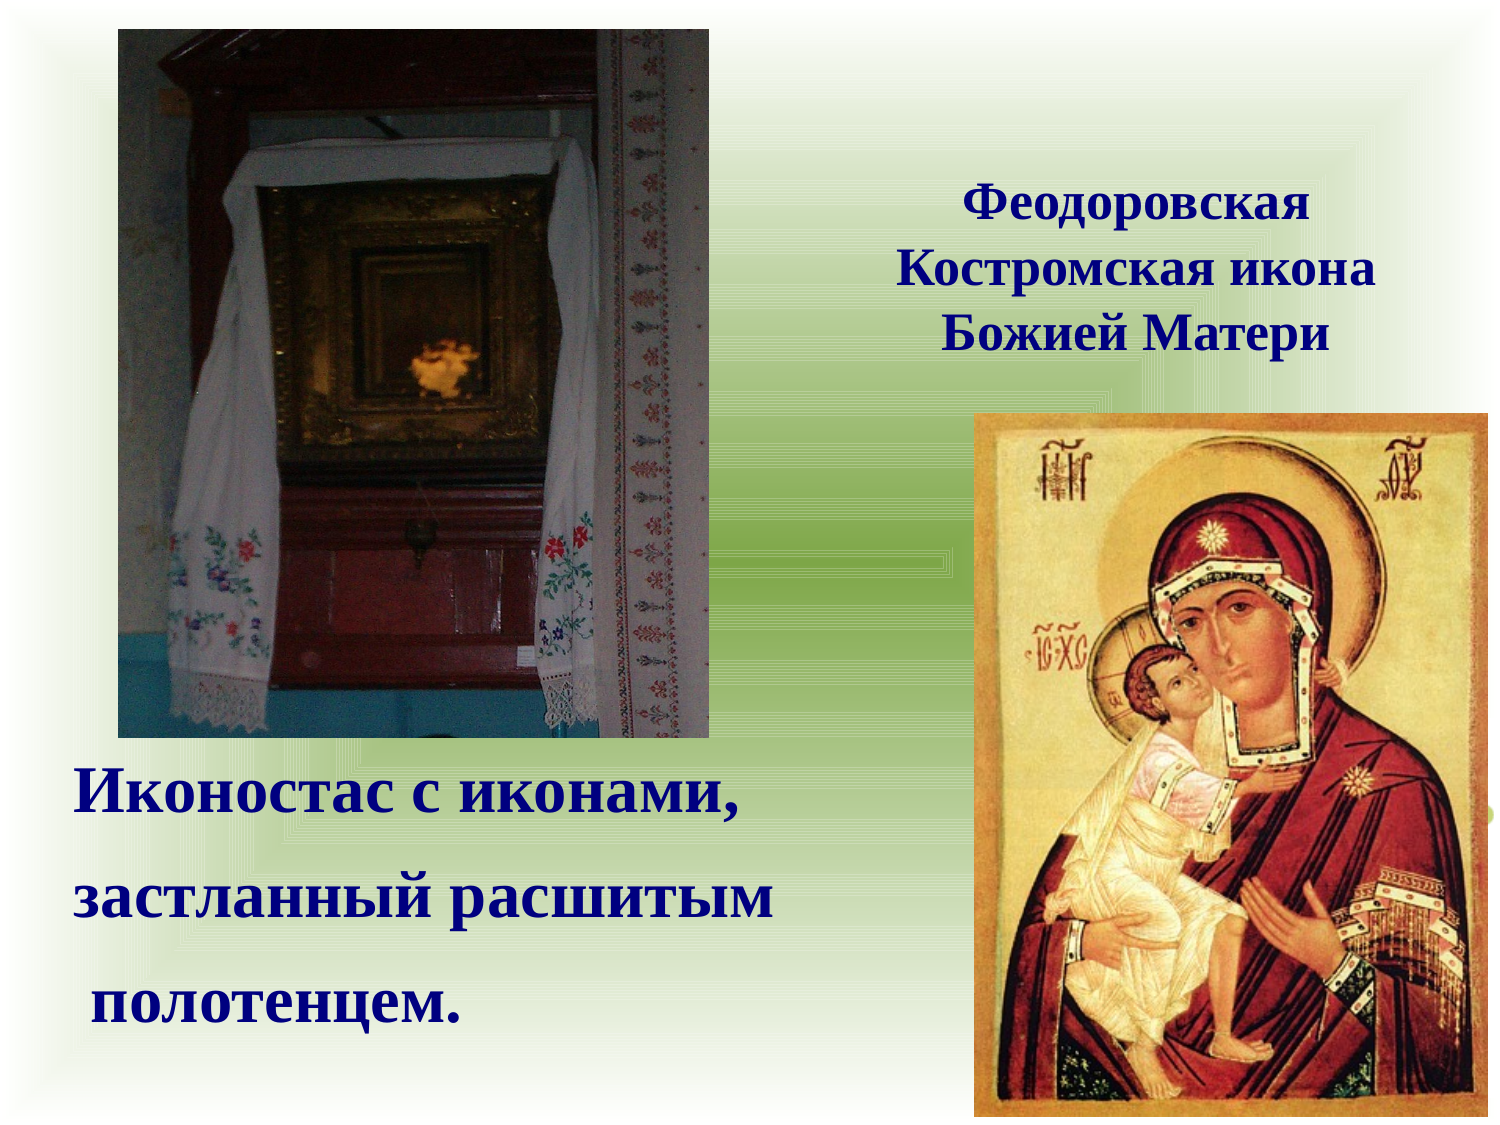

Феодоровская Костромская икона Божией Матери
Иконостас с иконами,
застланный расшитым
 полотенцем.